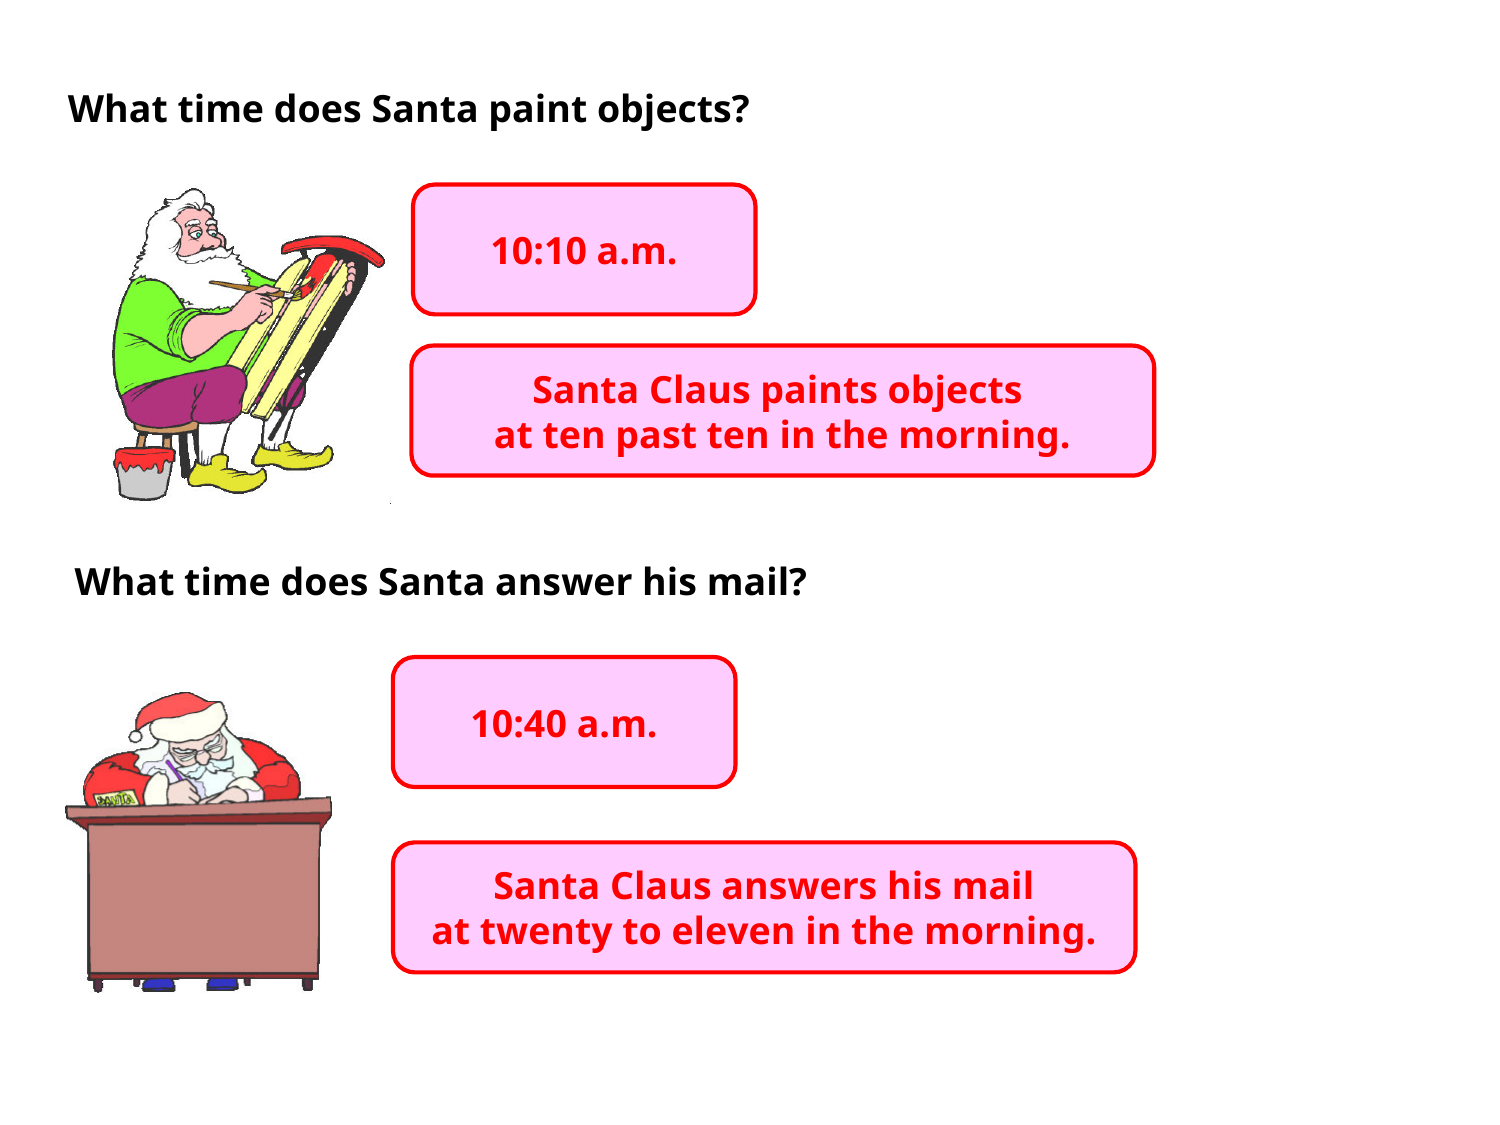

What time does Santa paint objects?
10:10 a.m.
Santa Claus paints objects
at ten past ten in the morning.
What time does Santa answer his mail?
10:40 a.m.
Santa Claus answers his mail
at twenty to eleven in the morning.